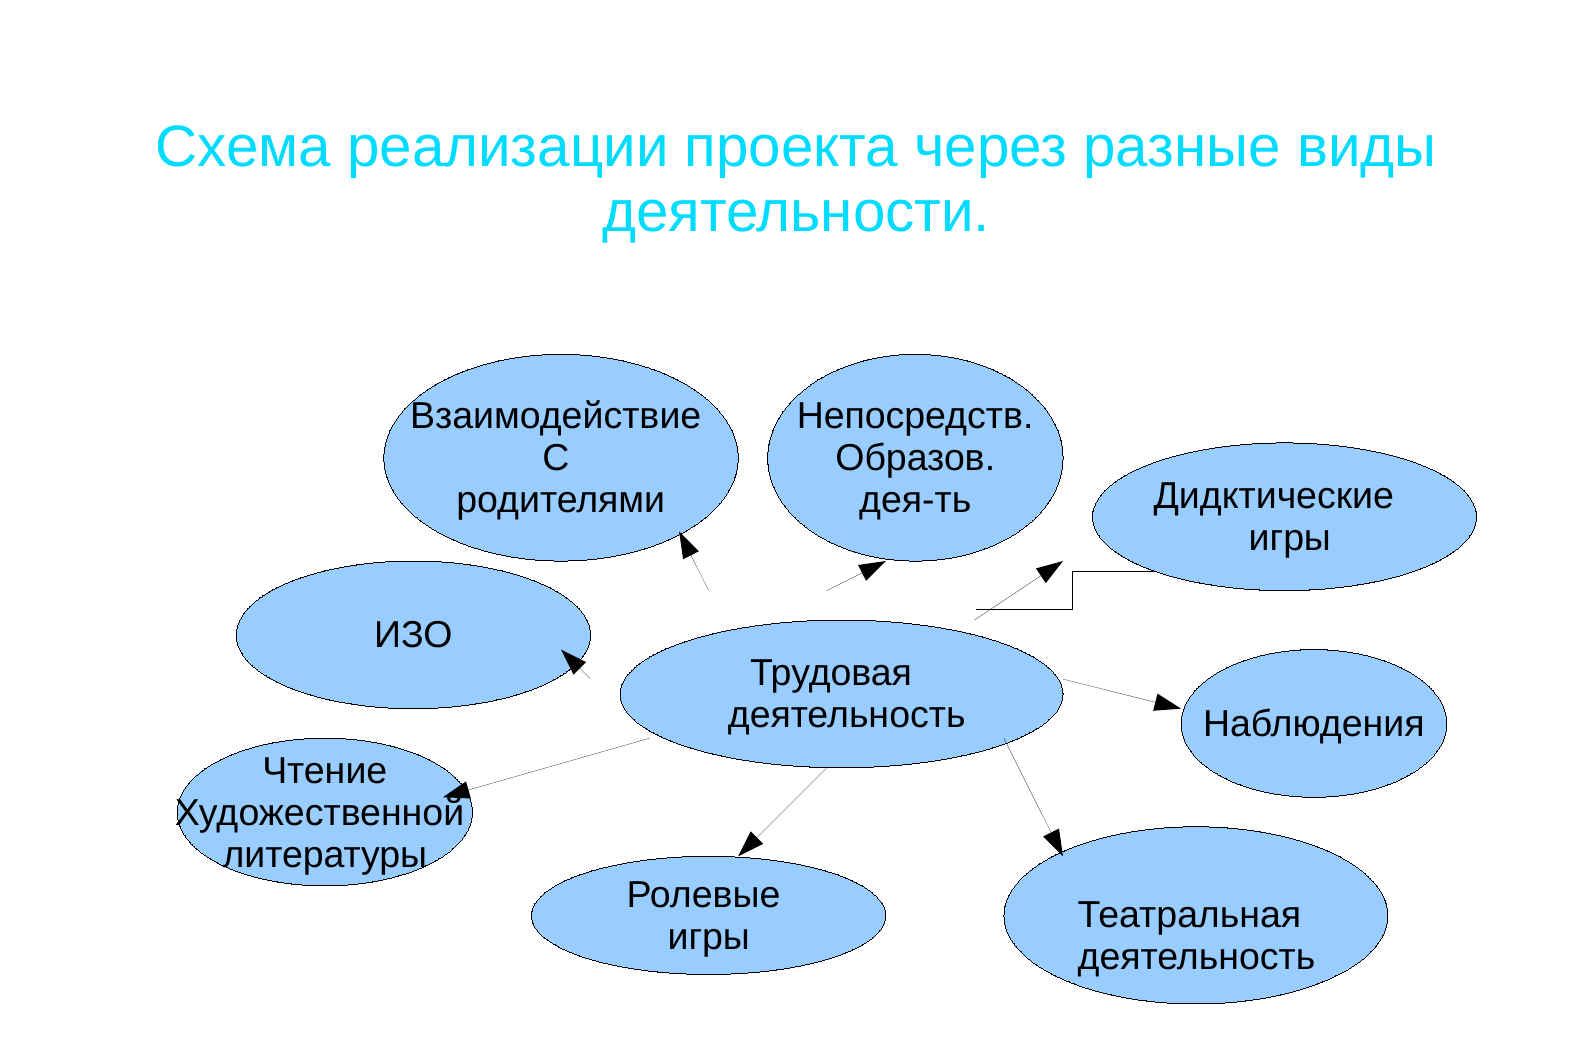

# Схема реализации проекта через разные виды деятельности.
Взаимодействие
С
родителями
Непосредств.
Образов.
дея-ть
Дидктические
 игры
ИЗО
Трудовая
 деятельность
Наблюдения
Чтение
Художественной
литературы
Ролевые
игры
Театральная
деятельность